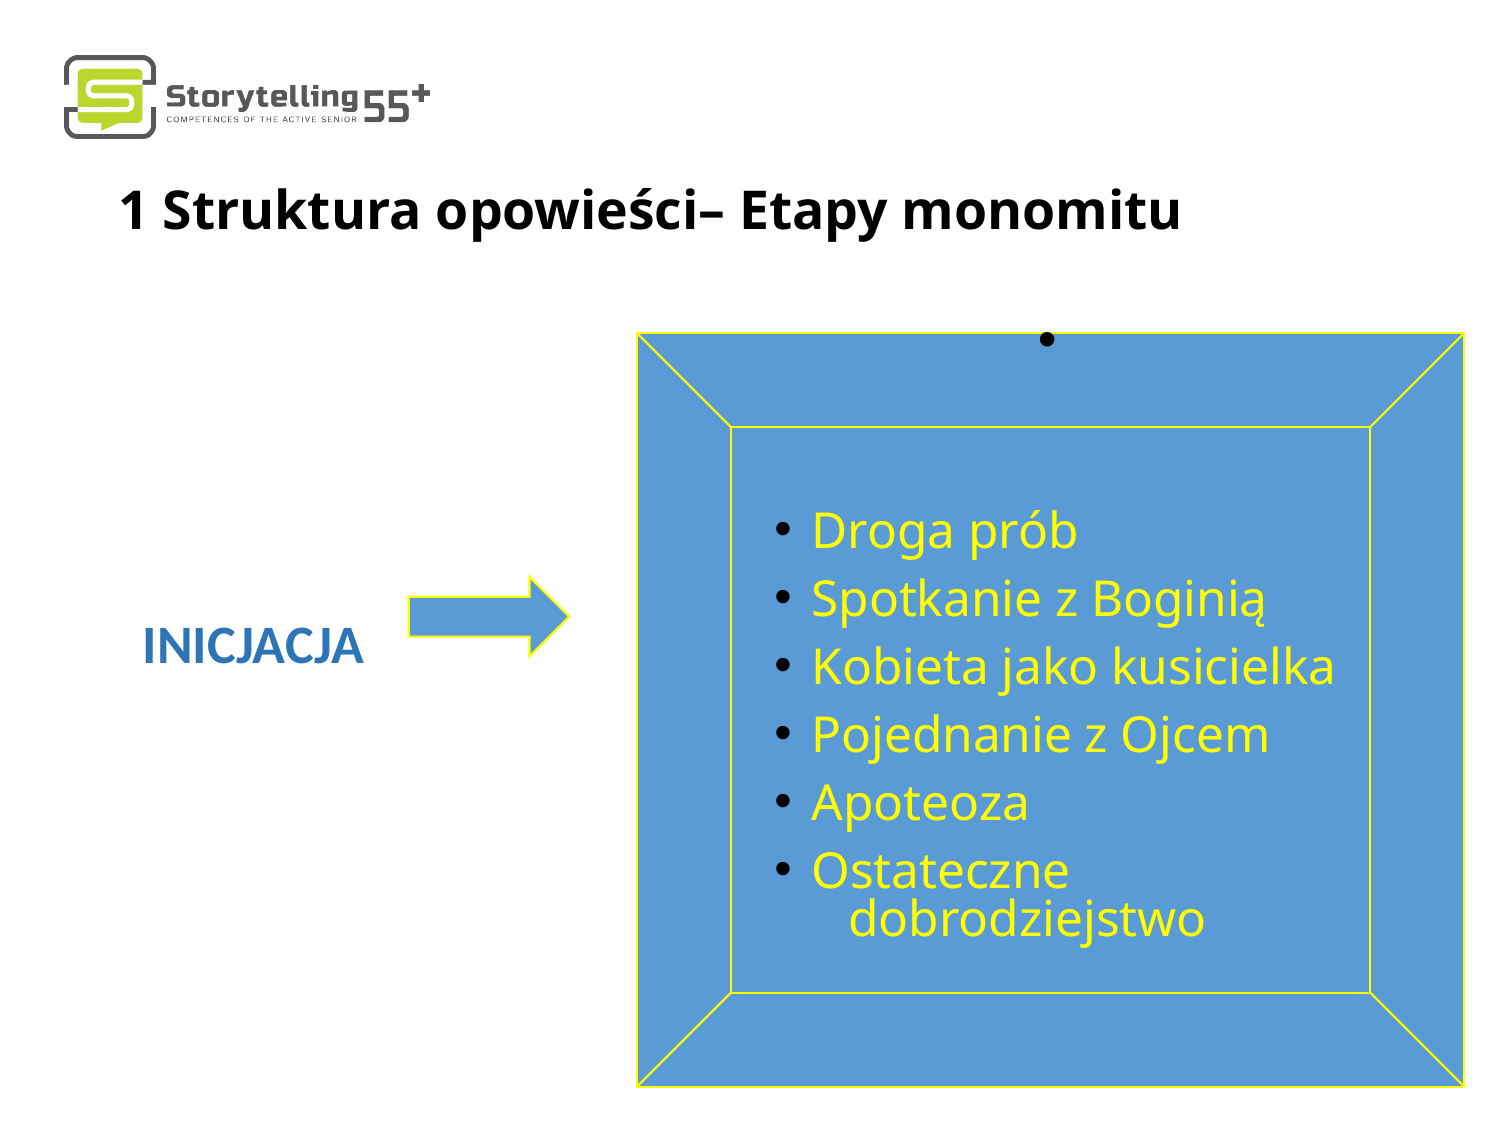

# 1 Struktura opowieści– Etapy monomitu
 INICJACJA
Droga prób
Spotkanie z Boginią
Kobieta jako kusicielka
Pojednanie z Ojcem
Apoteoza
Ostateczne dobrodziejstwo